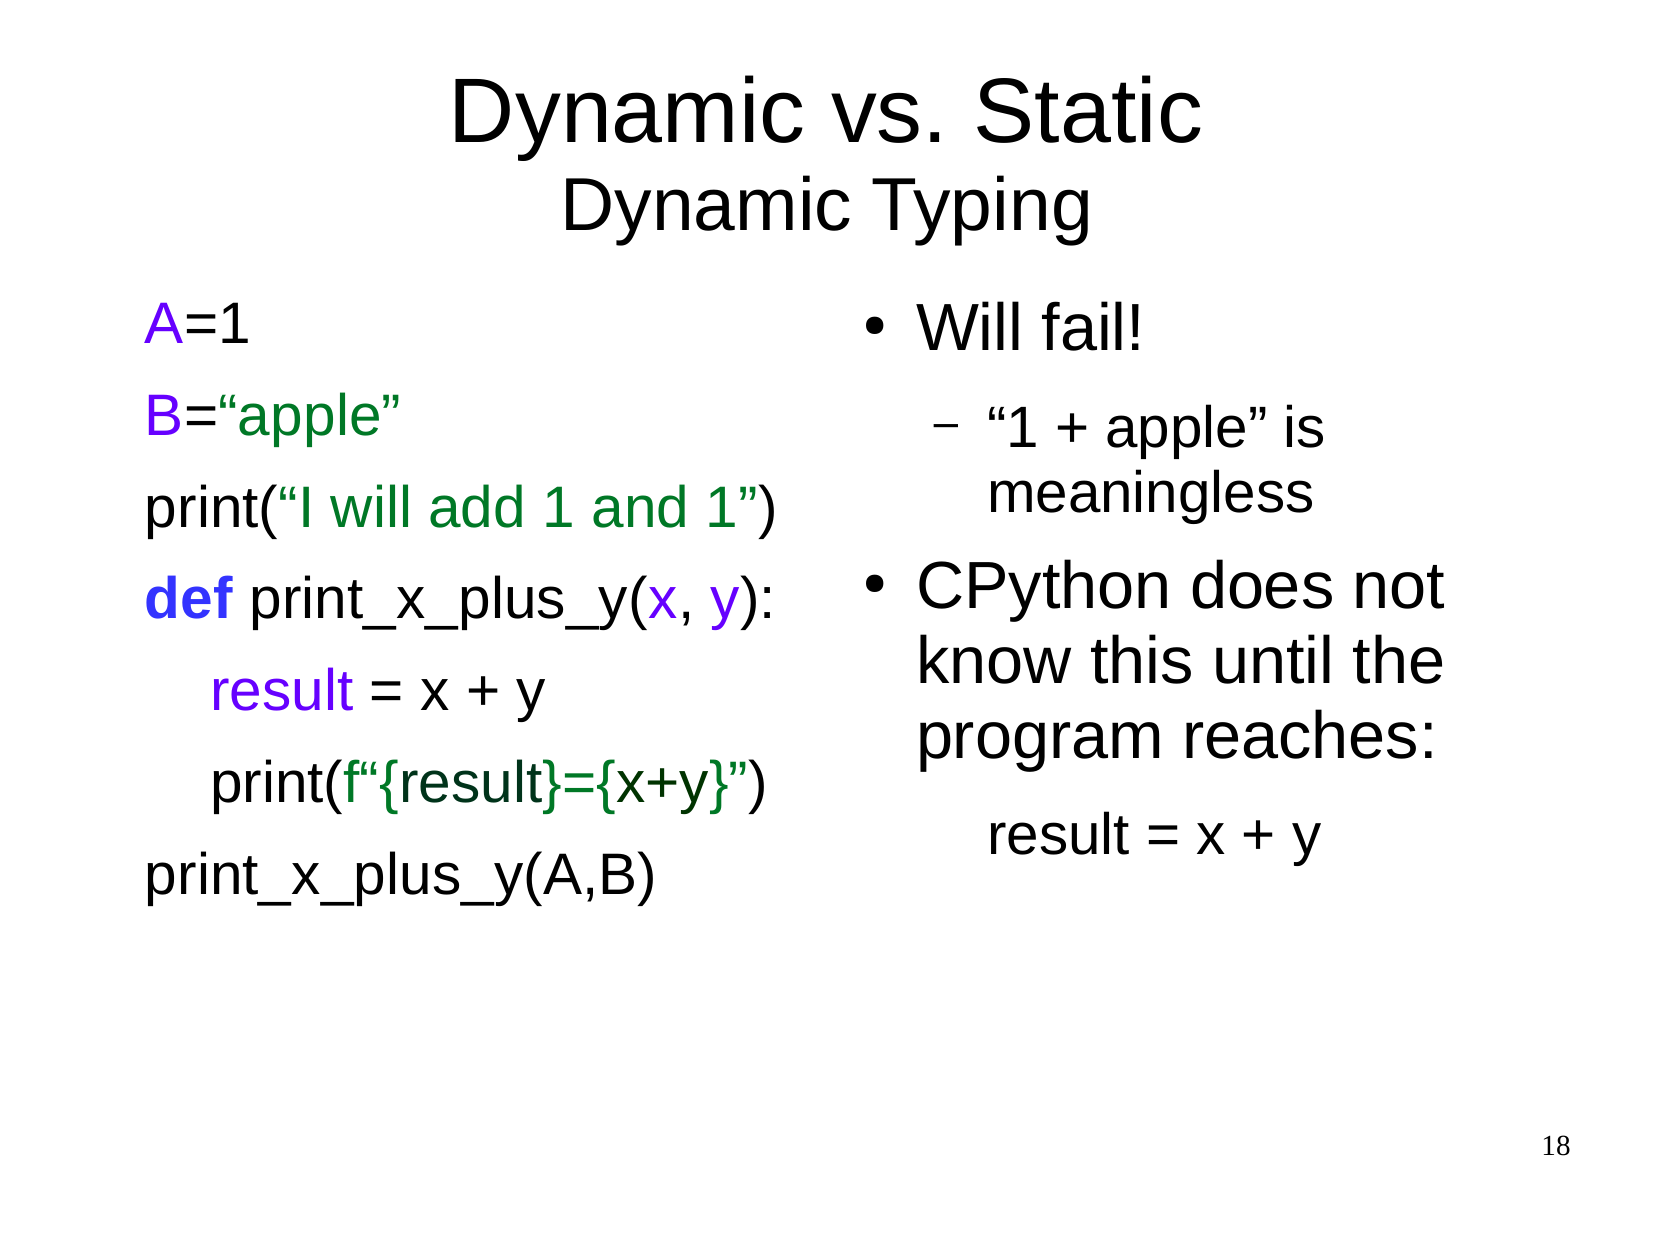

# Dynamic vs. Static Dynamic Typing
A=1
B=“apple”
print(“I will add 1 and 1”)
def print_x_plus_y(x, y):
 result = x + y
 print(f“{result}={x+y}”)
print_x_plus_y(A,B)
Will fail!
“1 + apple” is meaningless
CPython does not know this until the program reaches:
result = x + y
18